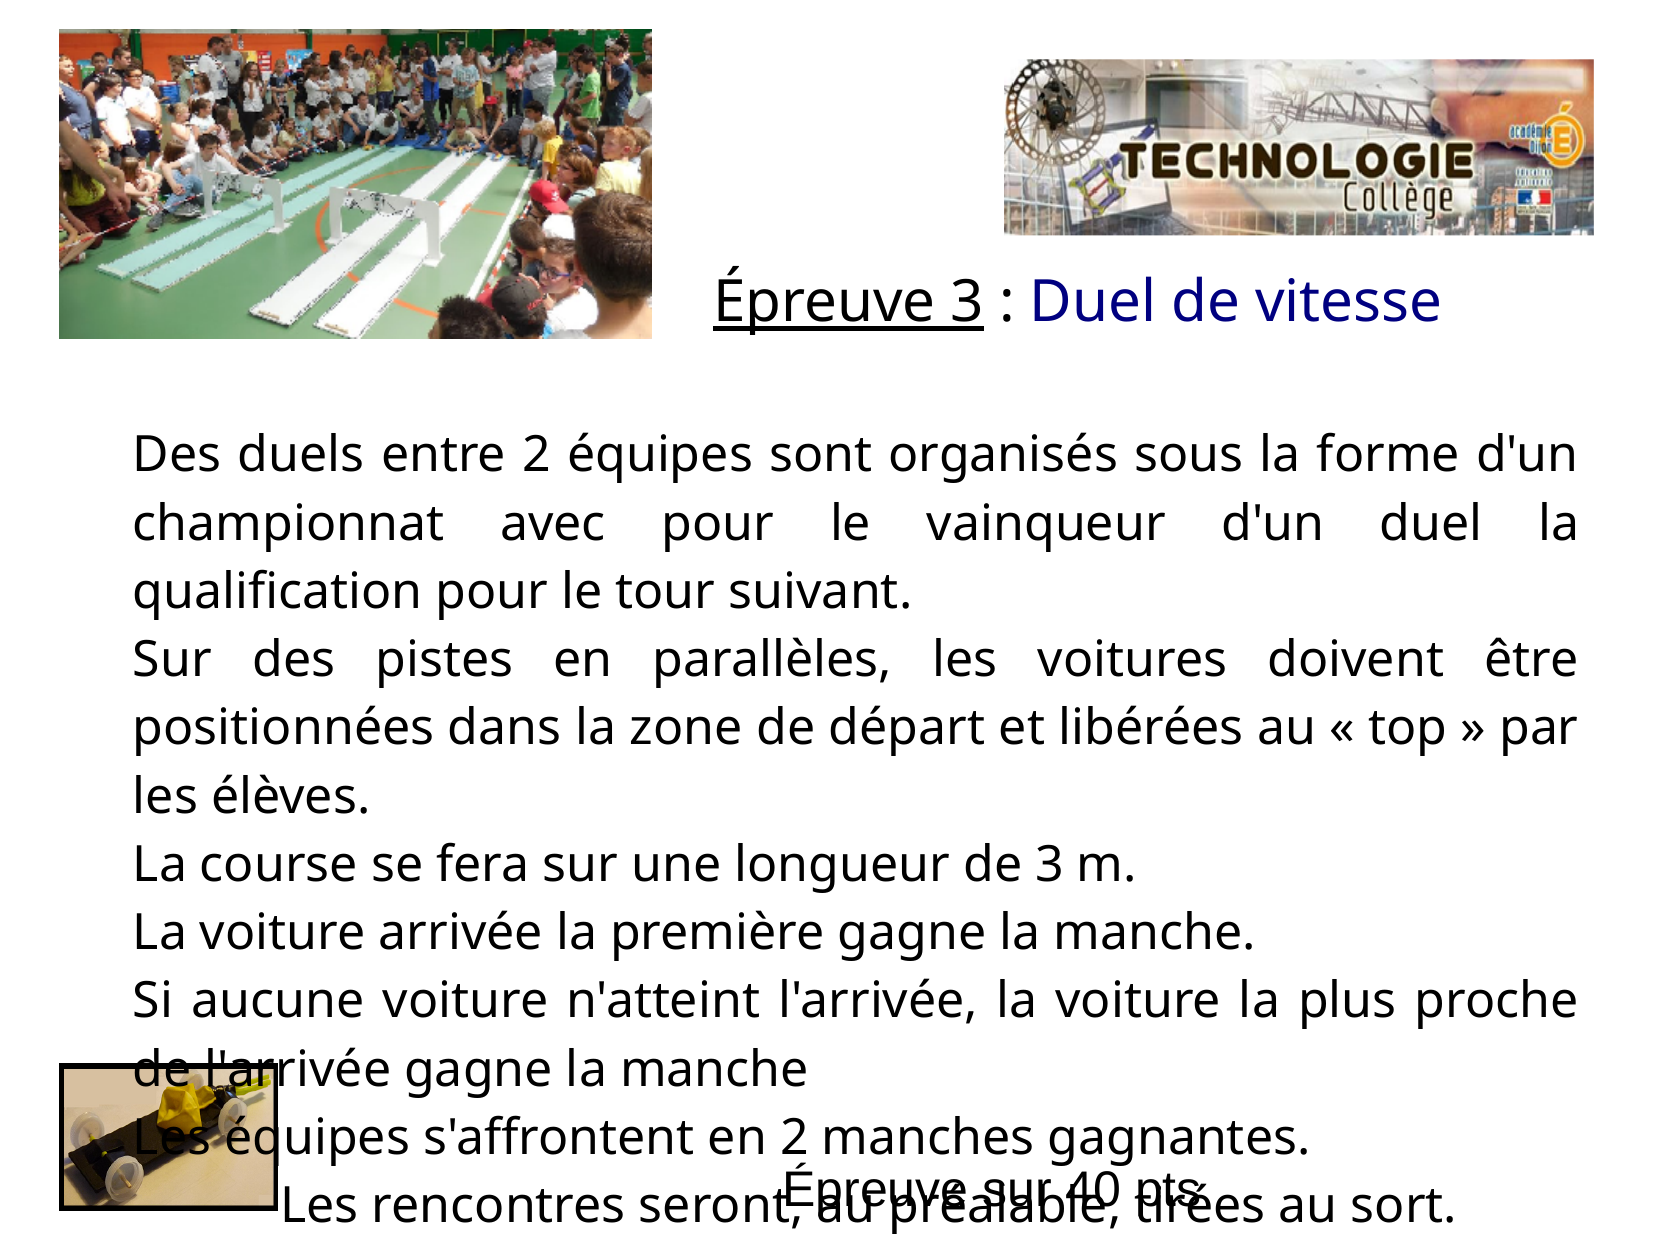

Épreuve 3 : Duel de vitesse
Des duels entre 2 équipes sont organisés sous la forme d'un championnat avec pour le vainqueur d'un duel la qualification pour le tour suivant.
Sur des pistes en parallèles, les voitures doivent être positionnées dans la zone de départ et libérées au « top » par les élèves.
La course se fera sur une longueur de 3 m.
La voiture arrivée la première gagne la manche.
Si aucune voiture n'atteint l'arrivée, la voiture la plus proche de l'arrivée gagne la manche
Les équipes s'affrontent en 2 manches gagnantes.
		Les rencontres seront, au préalable, tirées au sort.
Épreuve sur 40 pts